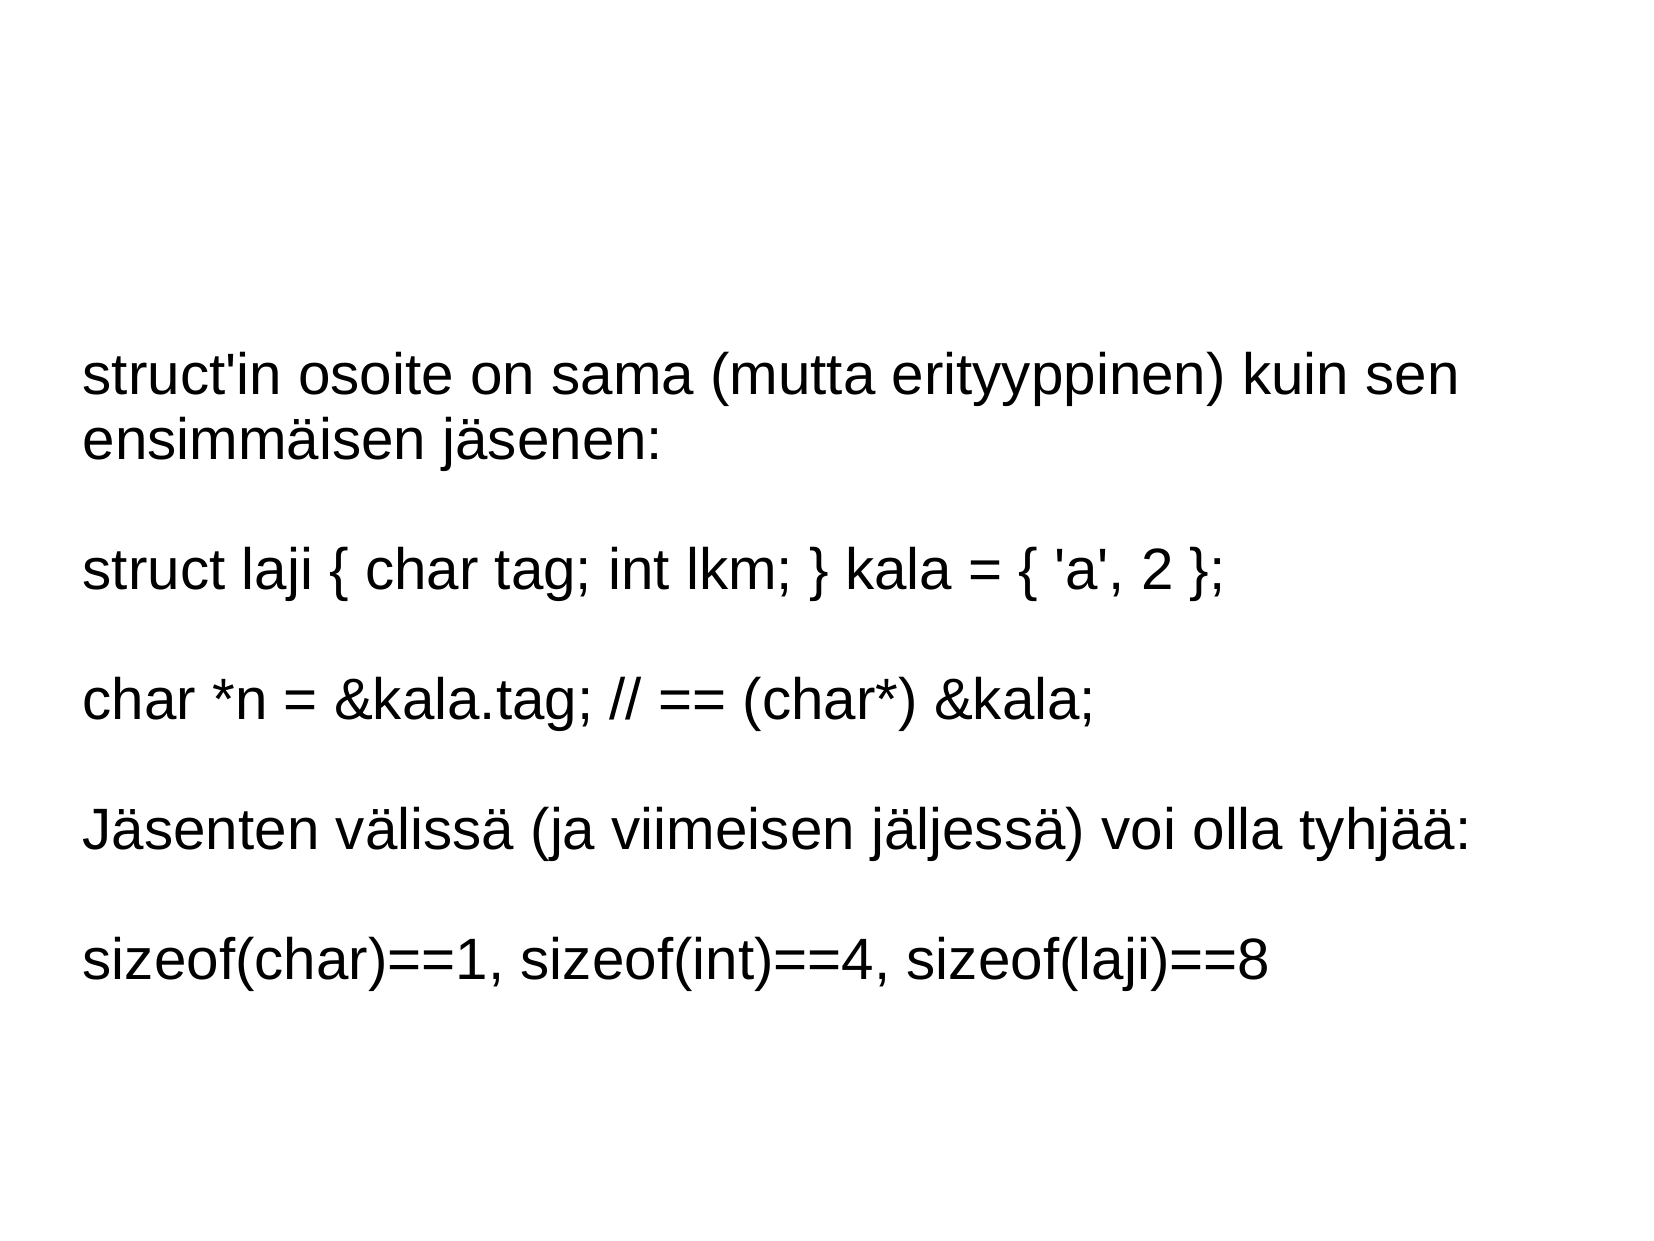

struct'in osoite on sama (mutta erityyppinen) kuin sen ensimmäisen jäsenen:
struct laji { char tag; int lkm; } kala = { 'a', 2 };
char *n = &kala.tag; // == (char*) &kala;
Jäsenten välissä (ja viimeisen jäljessä) voi olla tyhjää:
sizeof(char)==1, sizeof(int)==4, sizeof(laji)==8